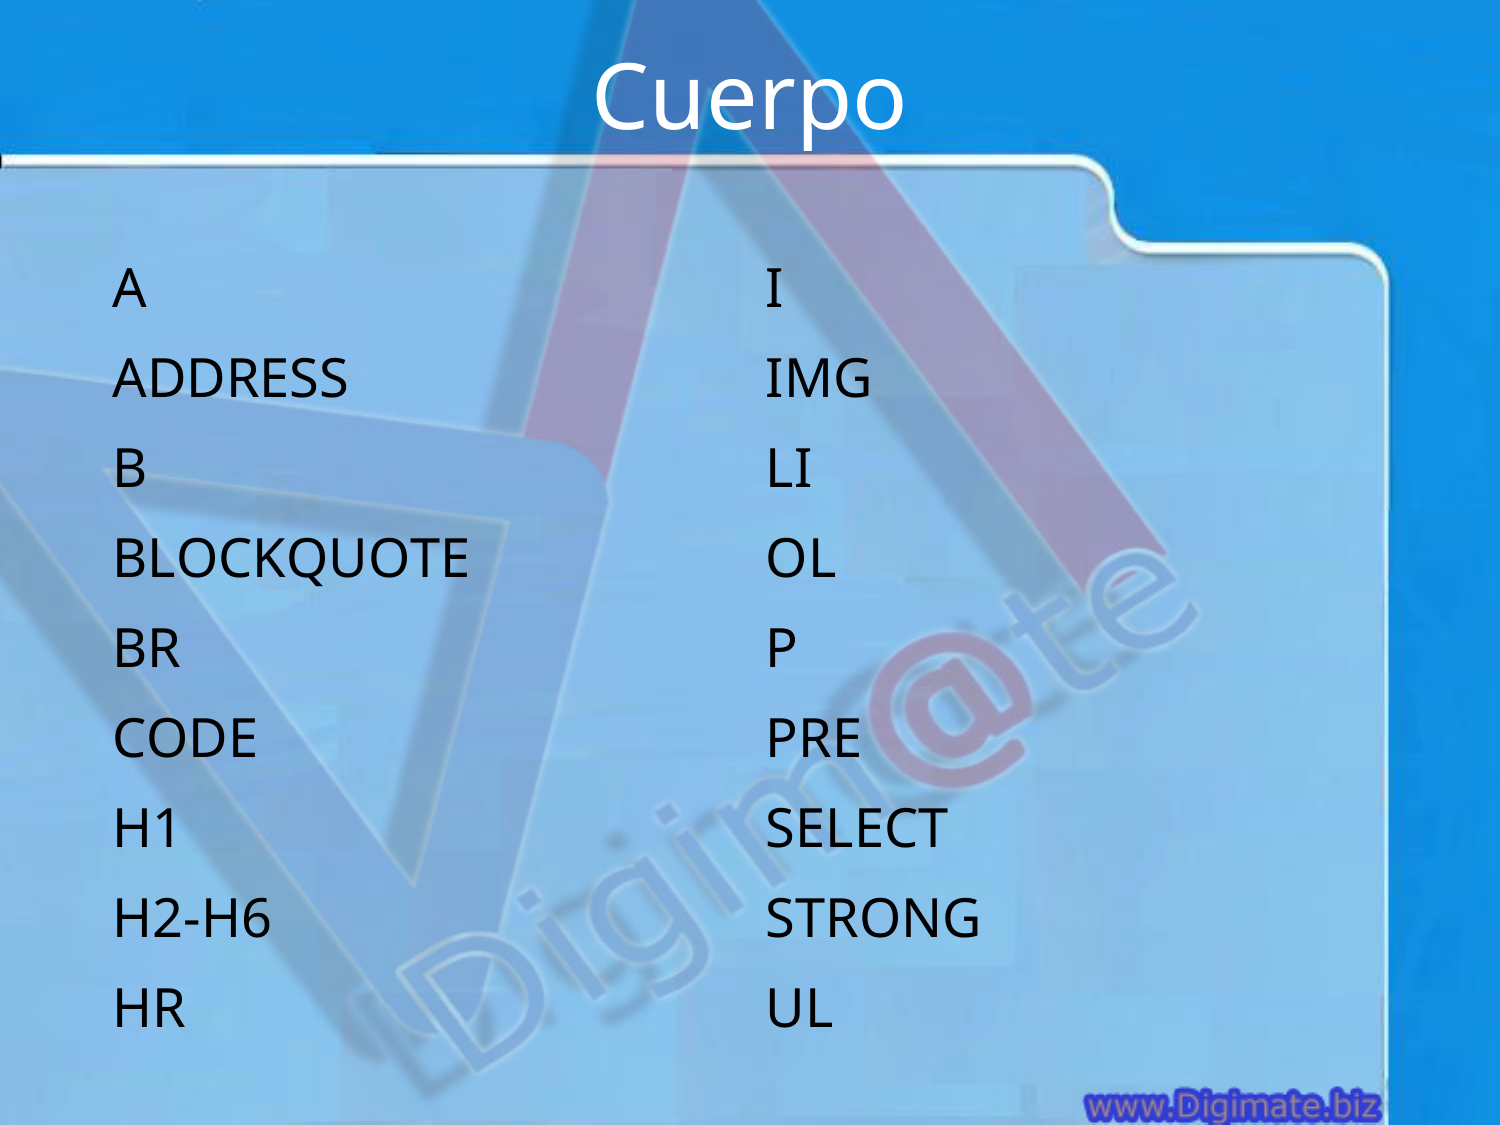

# Cuerpo
A
ADDRESS
B
BLOCKQUOTE
BR
CODE
H1
H2-H6
HR
I
IMG
LI
OL
P
PRE
SELECT
STRONG
UL